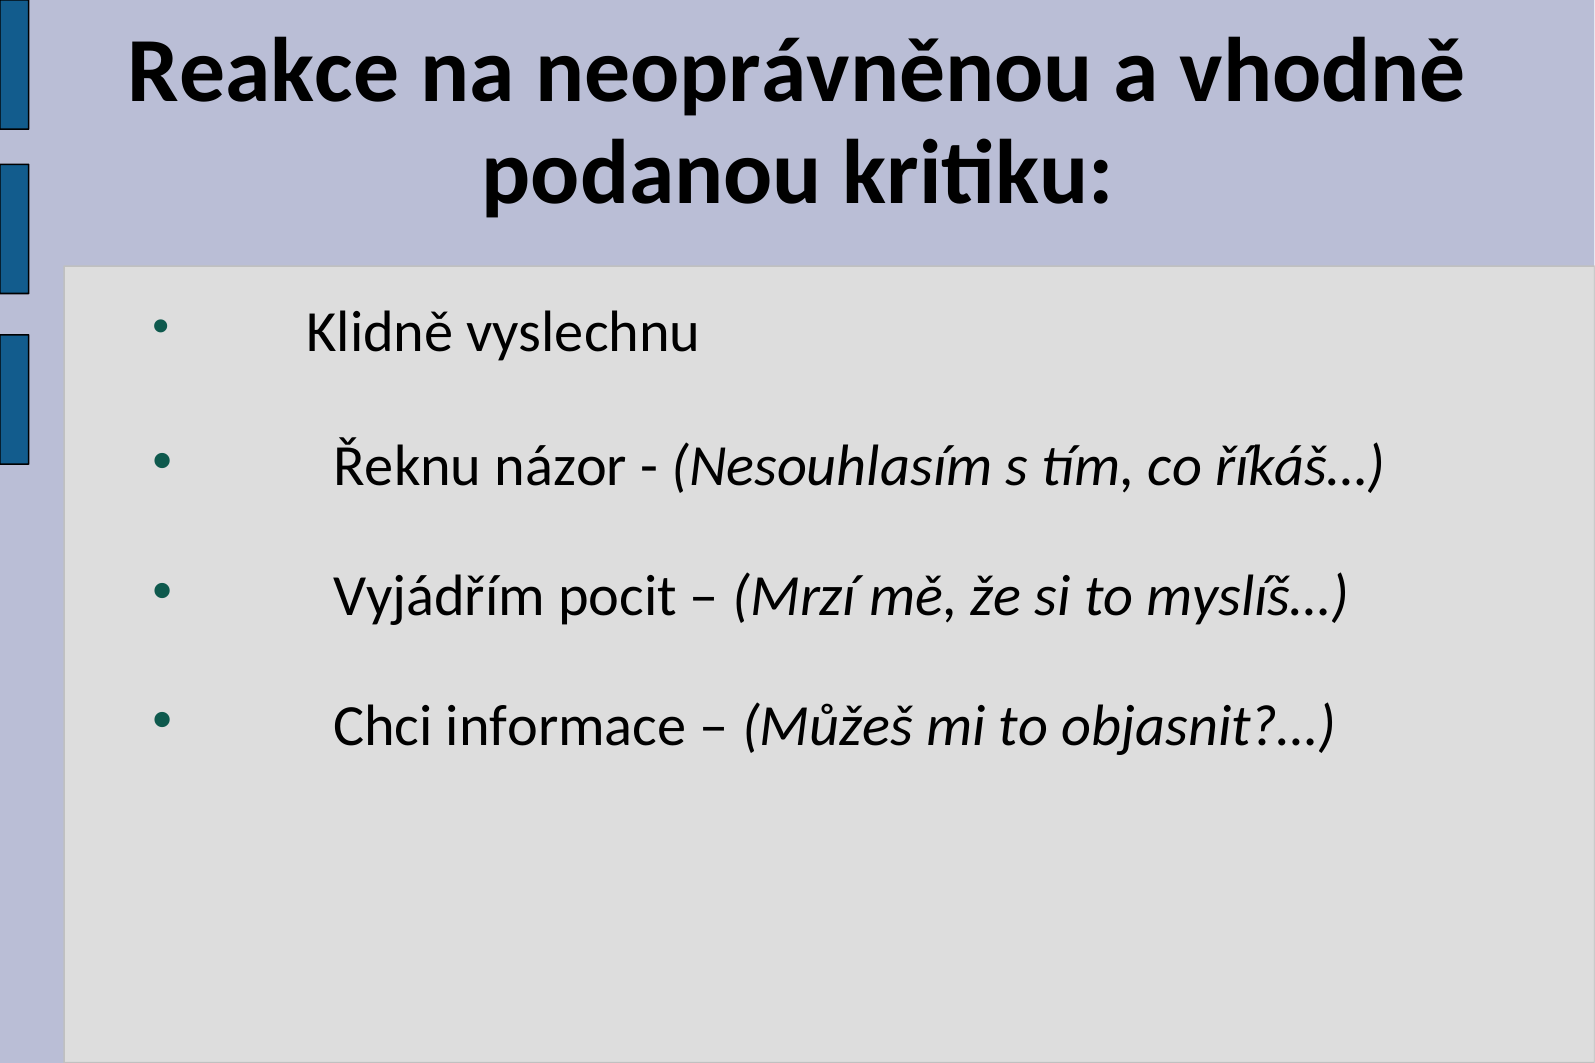

# Reakce na neoprávněnou a vhodně podanou kritiku:
	Klidně vyslechnu
	 Řeknu názor - (Nesouhlasím s tím, co říkáš…)
	 Vyjádřím pocit – (Mrzí mě, že si to myslíš…)
	 Chci informace – (Můžeš mi to objasnit?…)